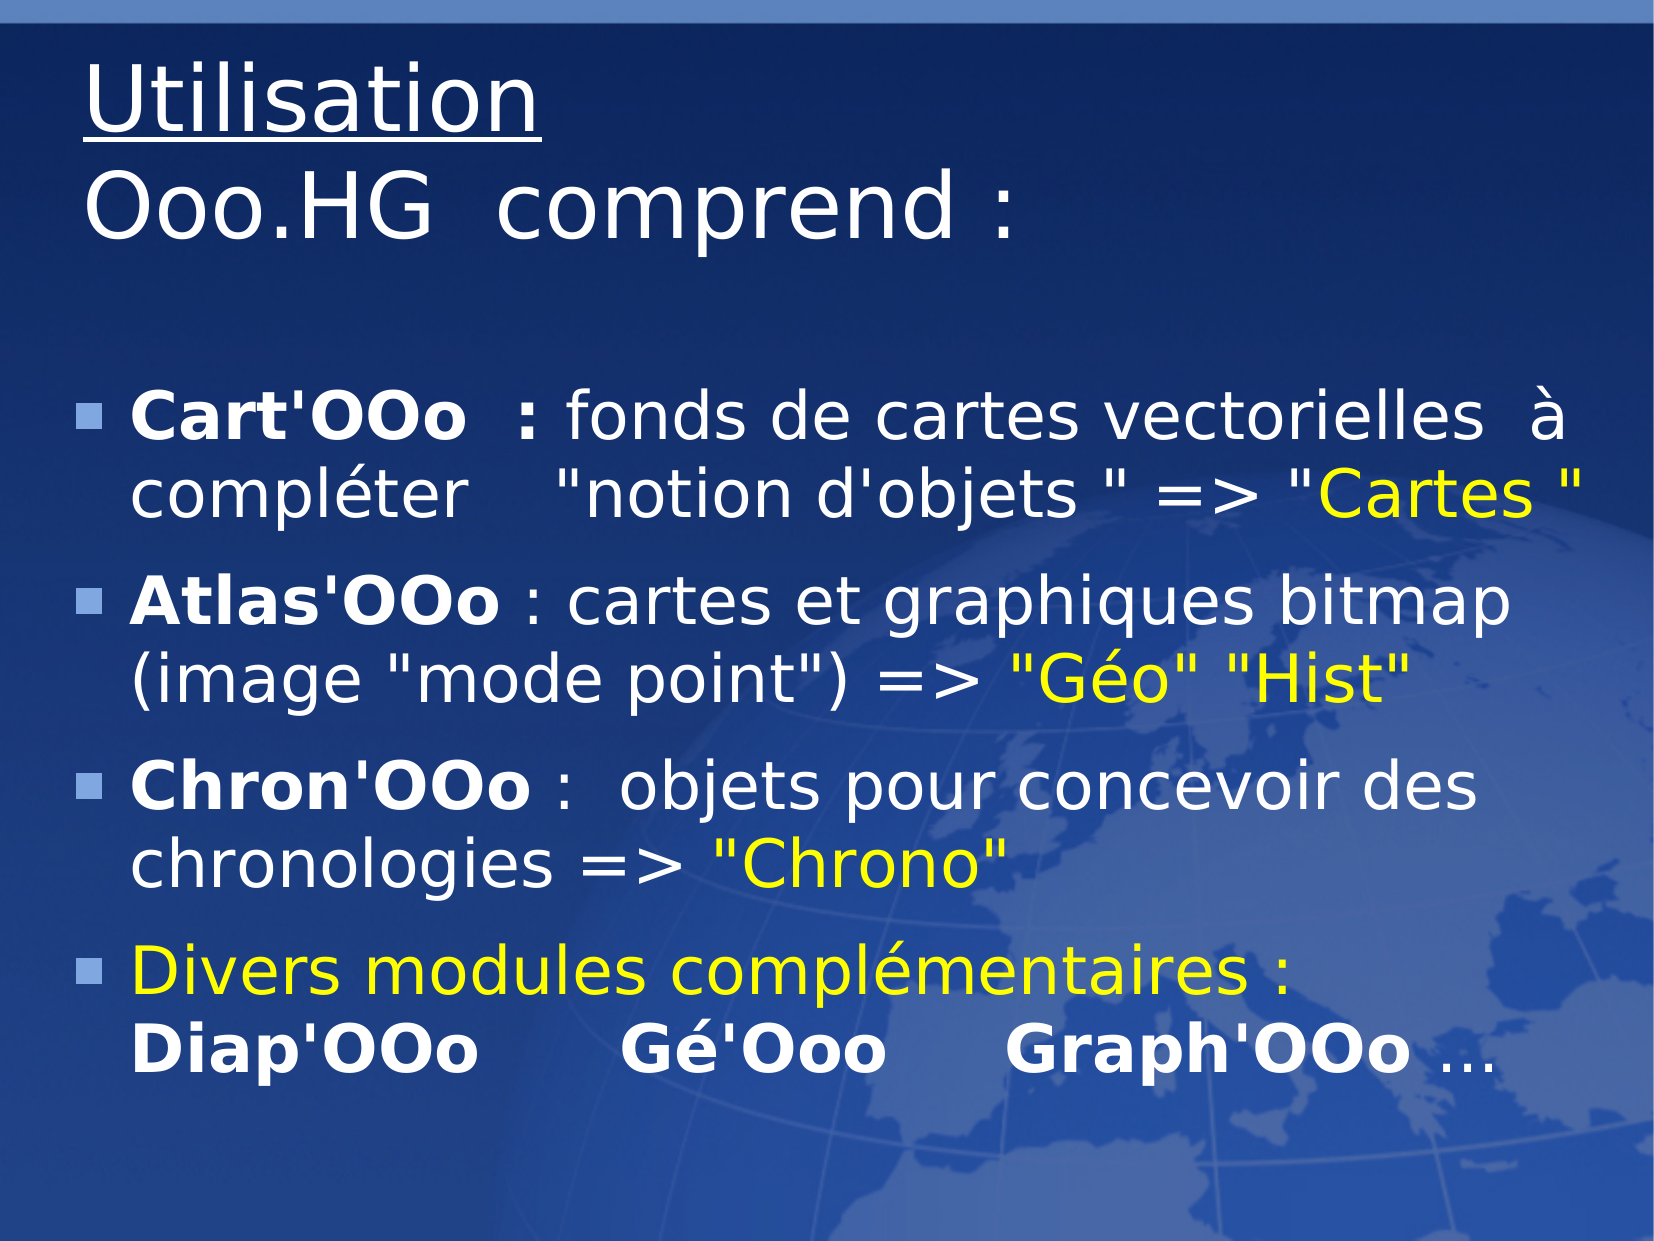

# Utilisation Ooo.HG comprend :
Cart'OOo : fonds de cartes vectorielles à compléter "notion d'objets " => "Cartes "
Atlas'OOo : cartes et graphiques bitmap (image "mode point") => "Géo" "Hist"
Chron'OOo : objets pour concevoir des chronologies => "Chrono"
Divers modules complémentaires : Diap'OOo Gé'Ooo Graph'OOo ...